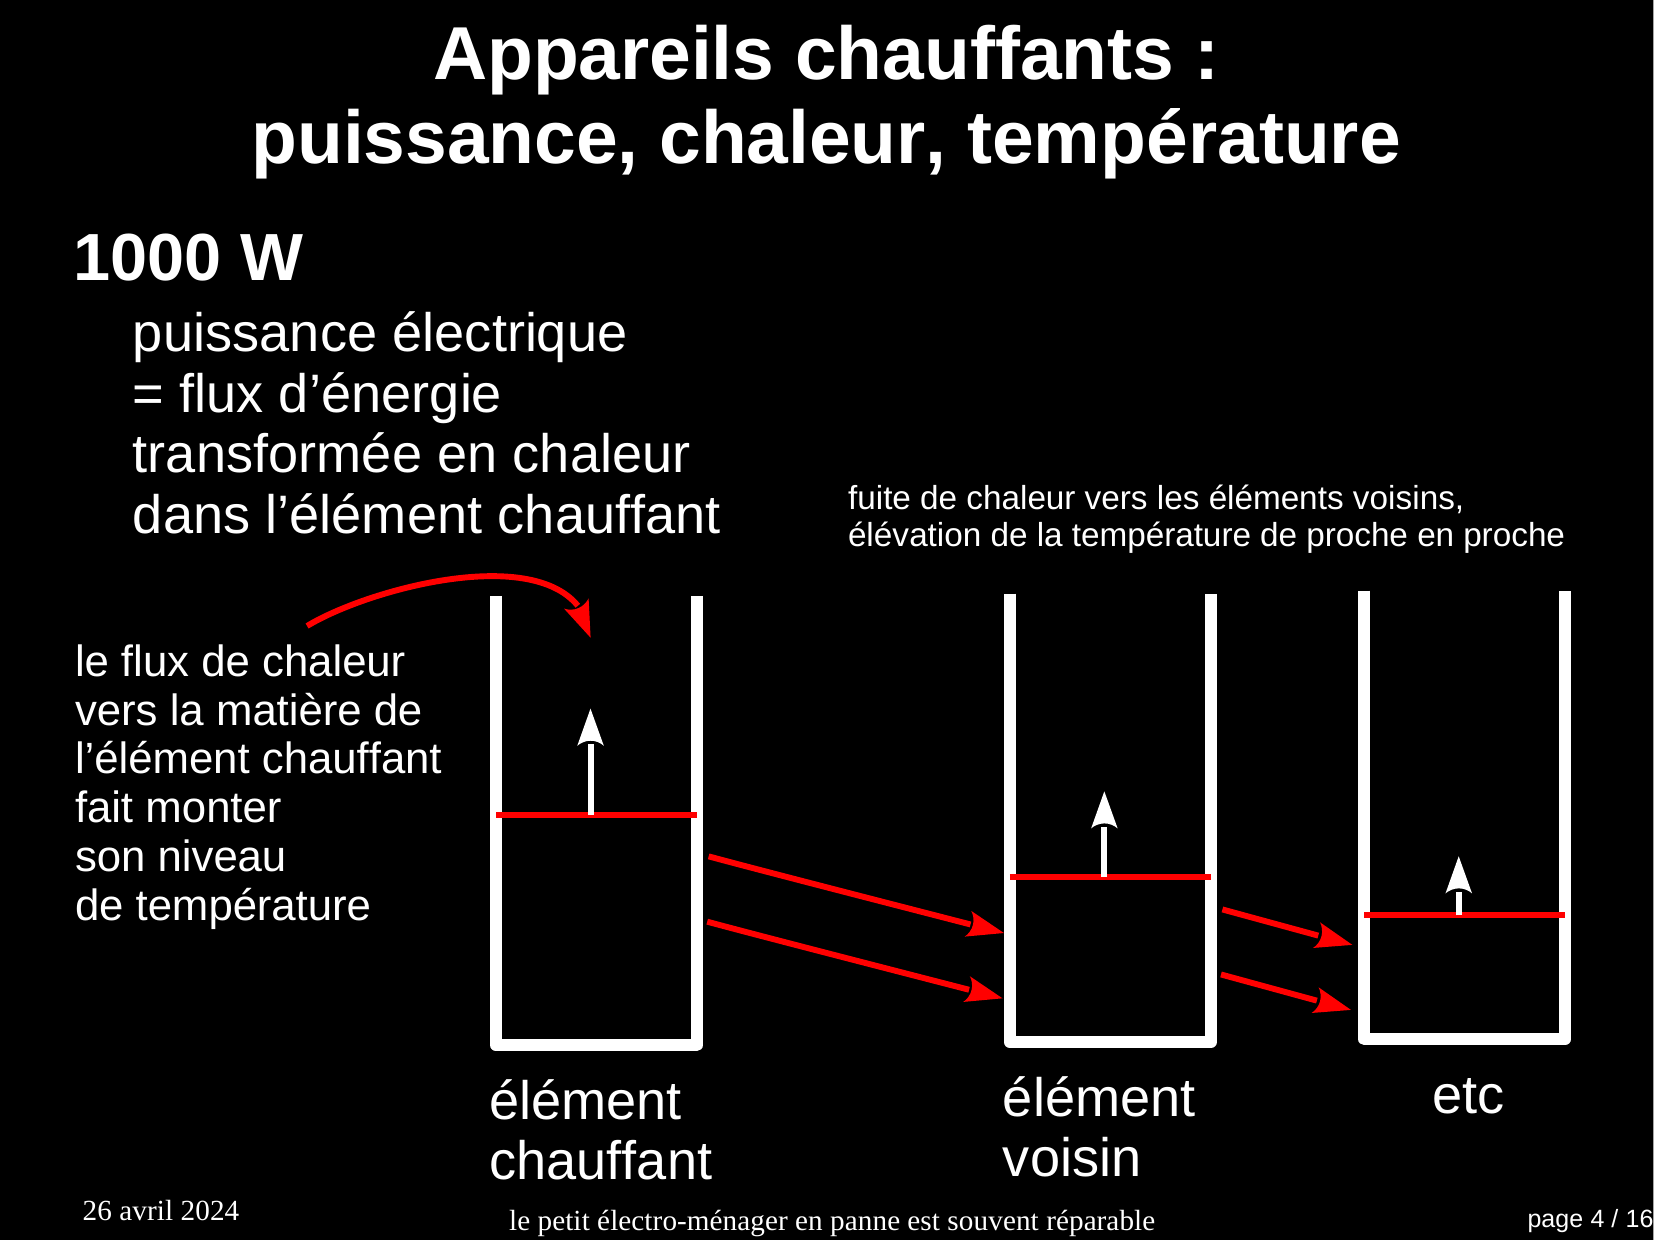

# Appareils chauffants : puissance, chaleur, température
1000 W
puissance électrique
= flux d’énergie
transformée en chaleur
dans l’élément chauffant
fuite de chaleur vers les éléments voisins,
élévation de la température de proche en proche
le flux de chaleur
vers la matière de
l’élément chauffant
fait monter
son niveau
de température
etc
élément
voisin
élément
chauffant